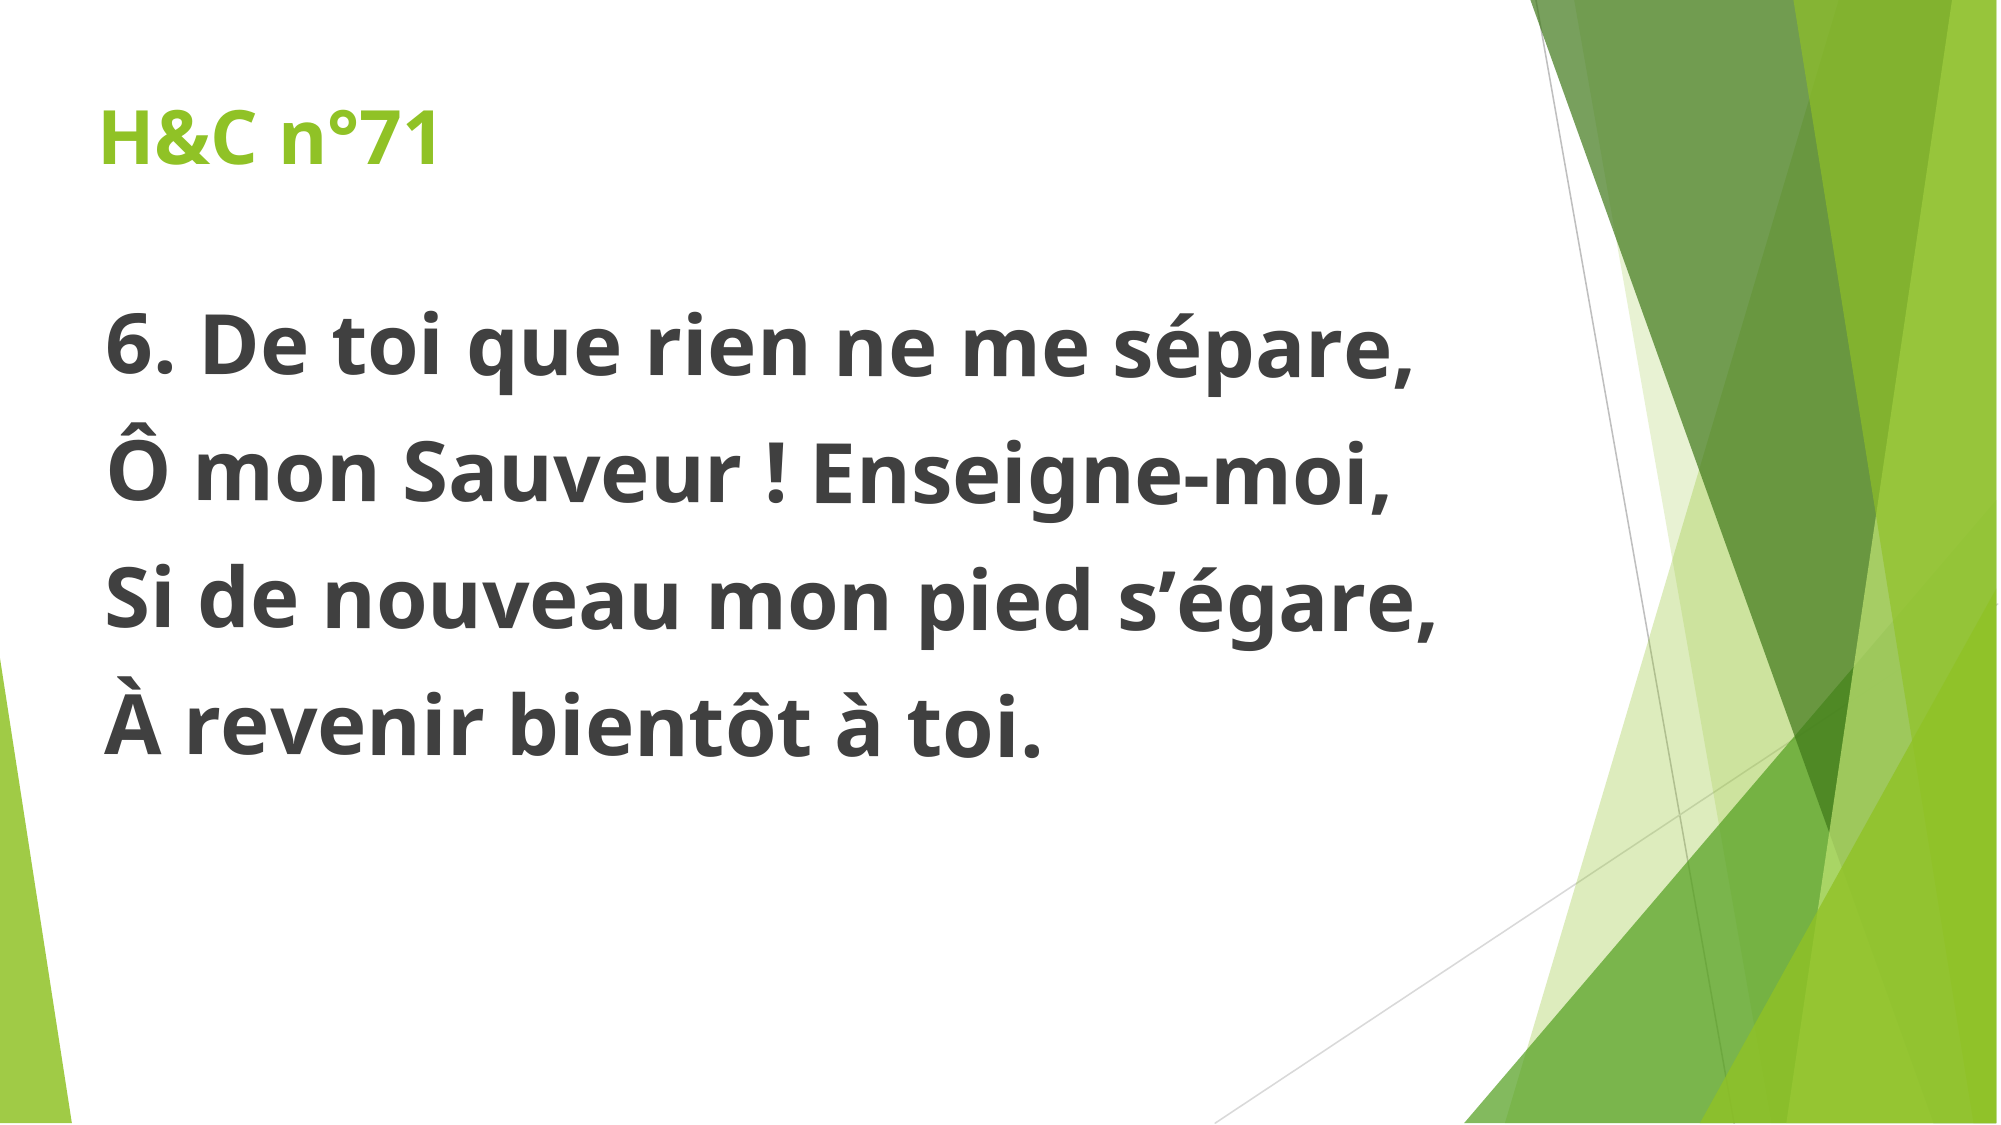

H&C n°71
6. De toi que rien ne me sépare,
Ô mon Sauveur ! Enseigne-moi,
Si de nouveau mon pied s’égare,
À revenir bientôt à toi.